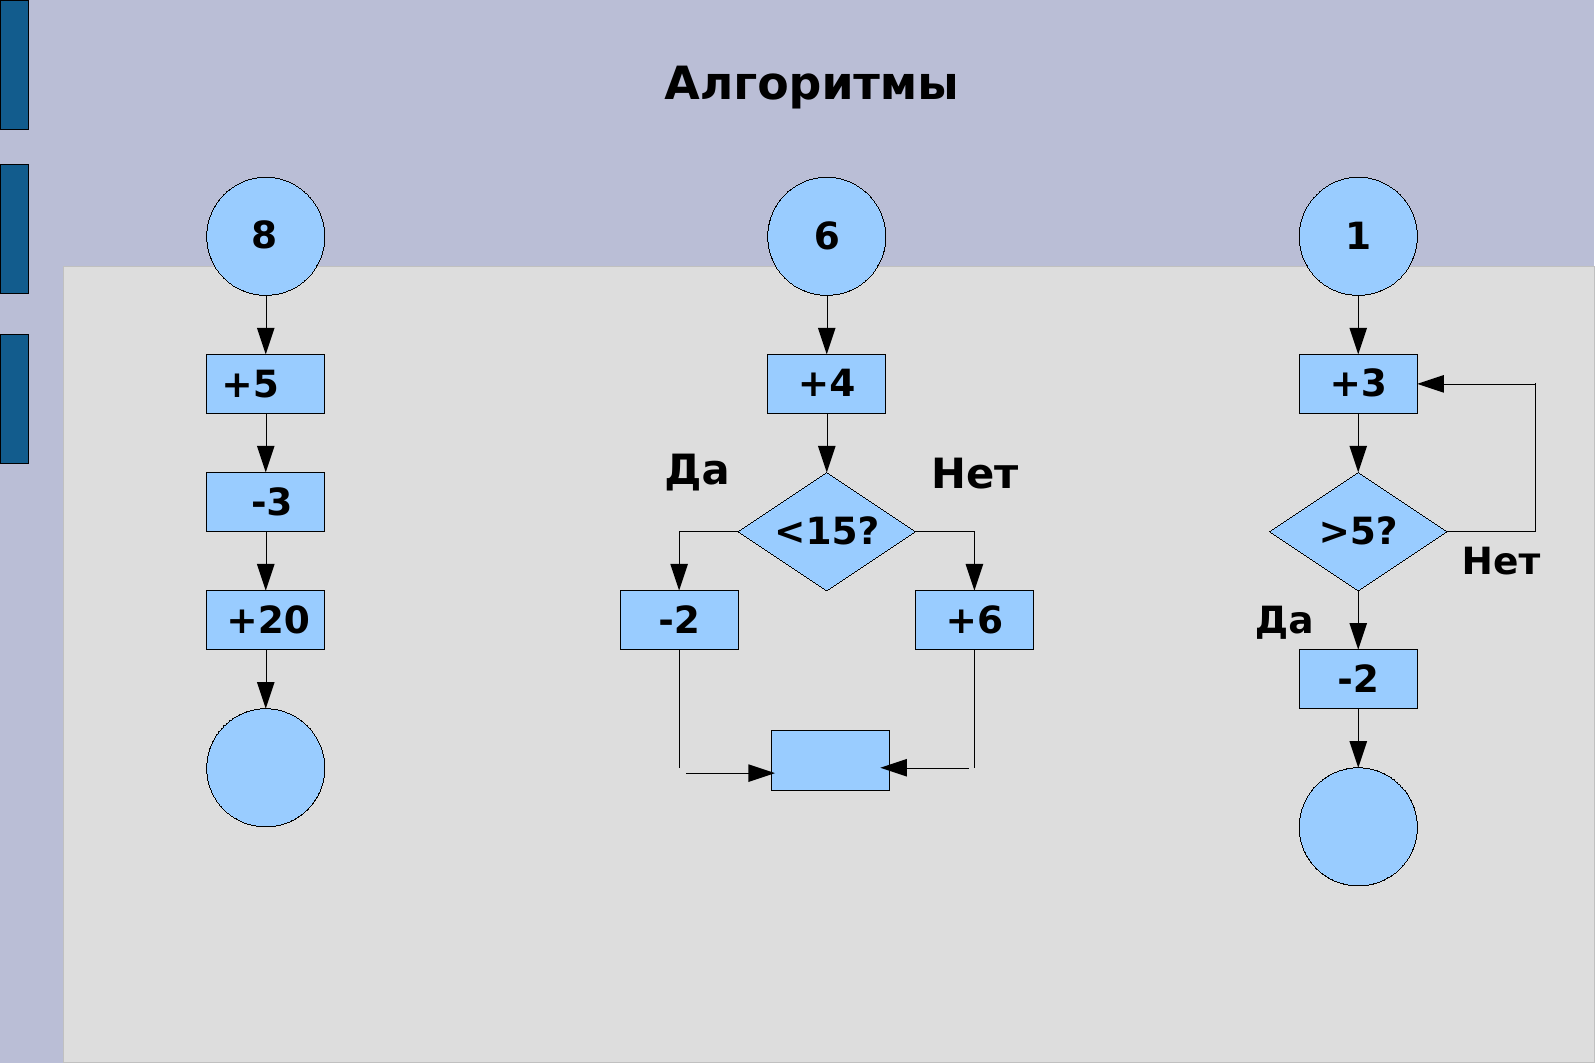

Алгоритмы
6
1
8
+4
+3
+5
Да
Нет
<15?
>5?
-3
Нет
-2
+6
+20
Да
-2